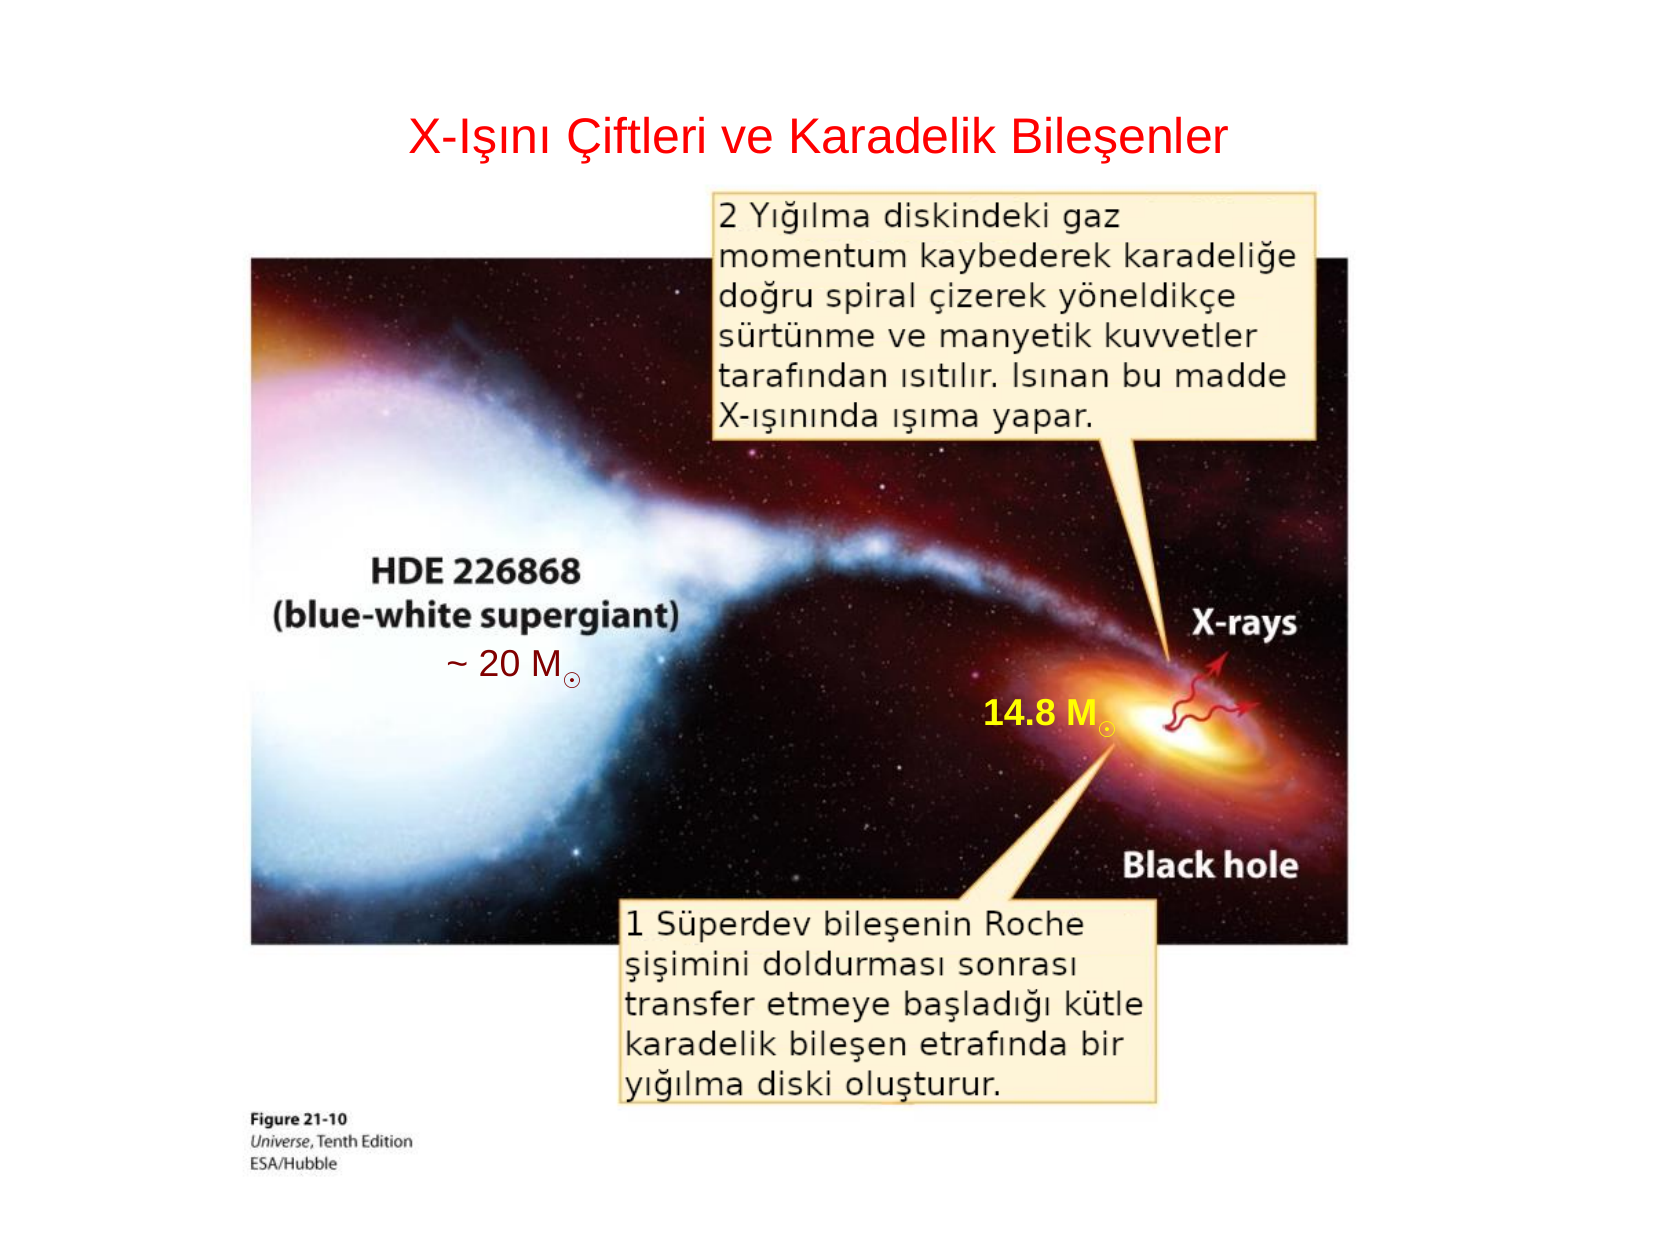

X-Işını Çiftleri ve Karadelik Bileşenler
~ 20 M☉
14.8 M☉